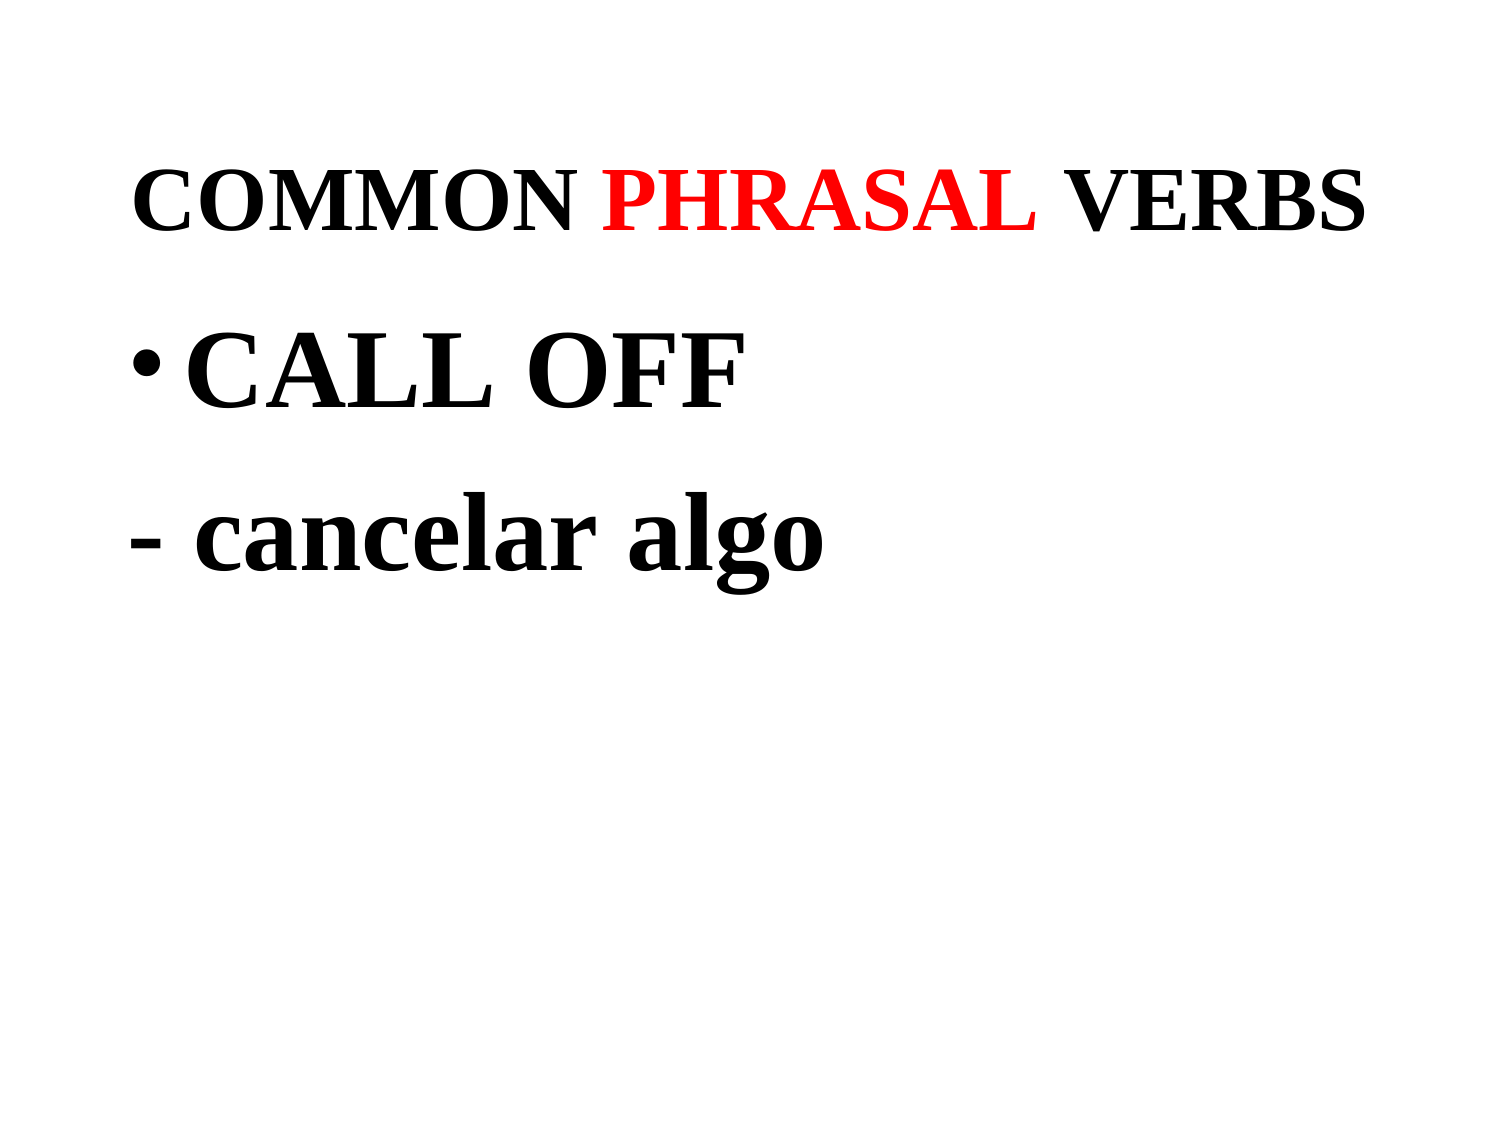

# COMMON PHRASAL VERBS
CALL OFF
- cancelar algo